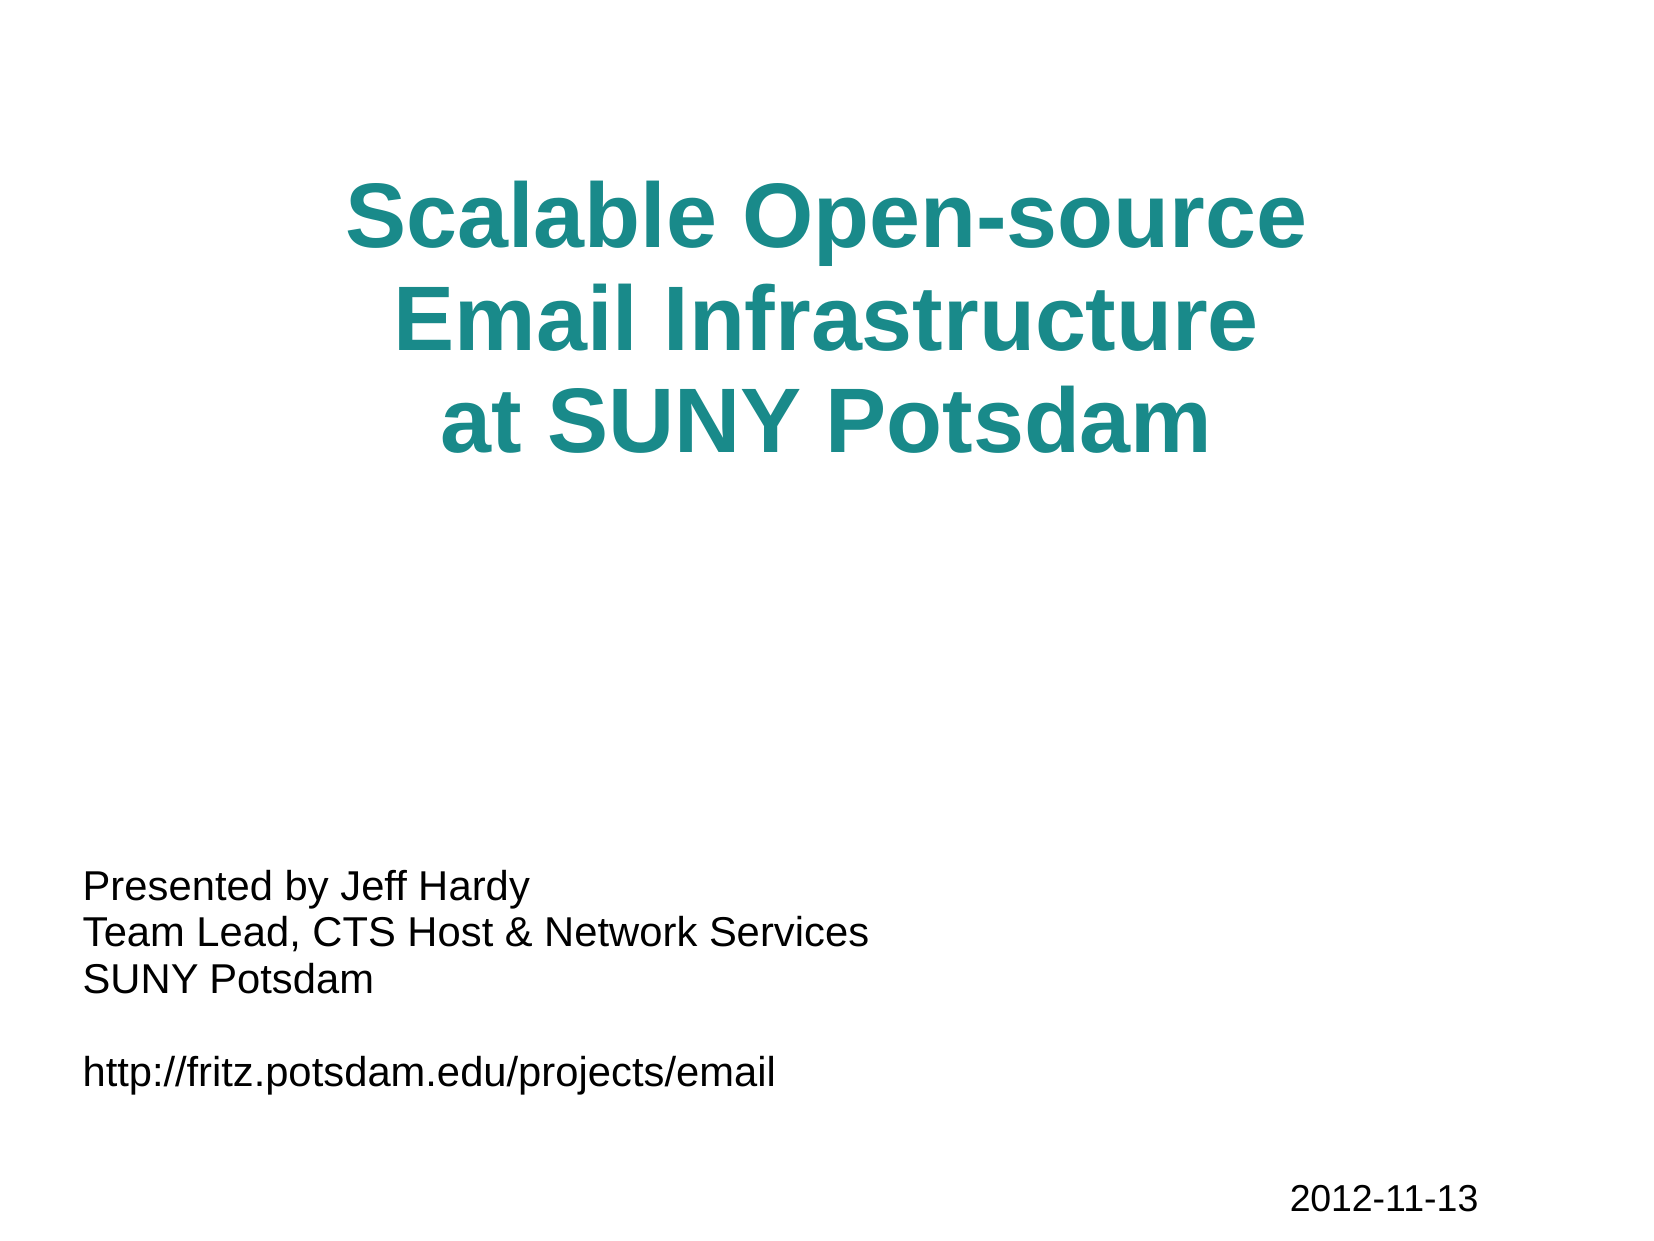

# Scalable Open-source
Email Infrastructure
at SUNY Potsdam
Presented by Jeff Hardy
Team Lead, CTS Host & Network Services
SUNY Potsdam
http://fritz.potsdam.edu/projects/email
2012-11-13